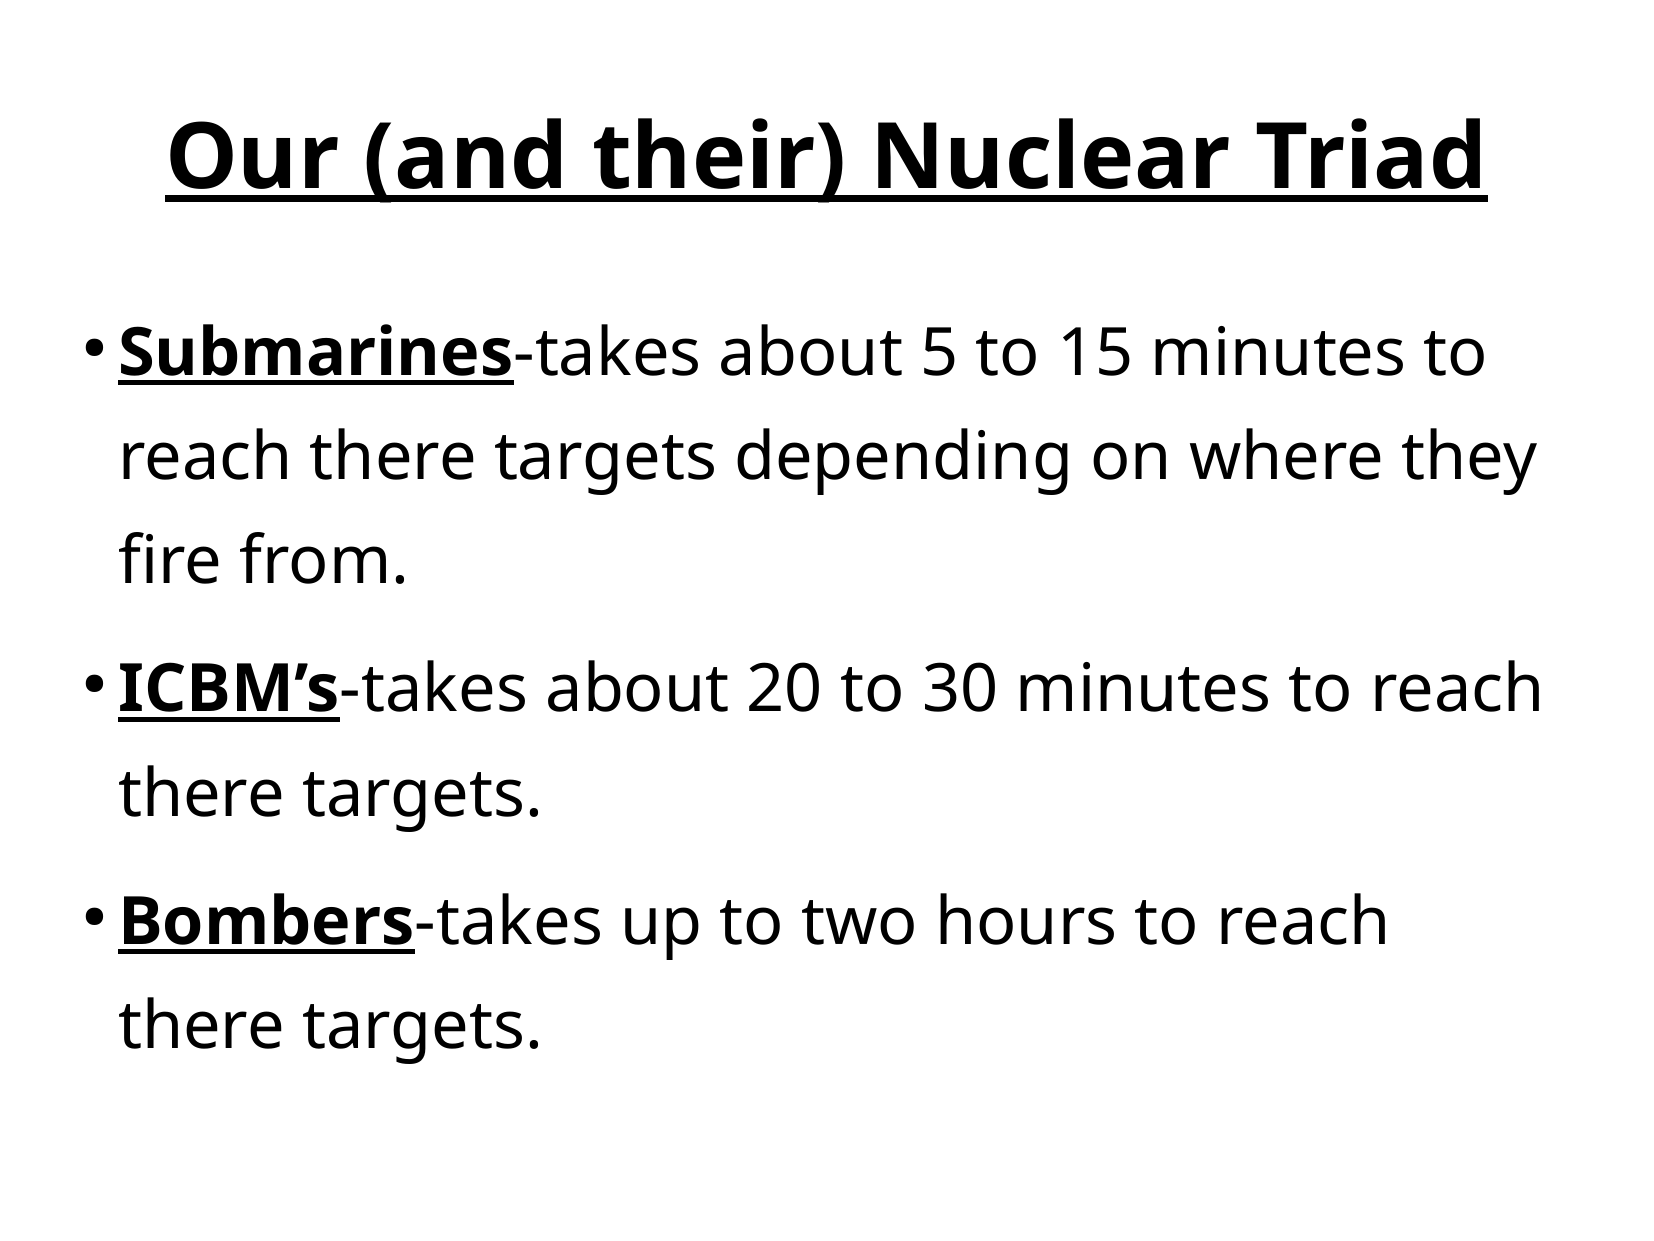

# Our (and their) Nuclear Triad
Submarines-takes about 5 to 15 minutes to reach there targets depending on where they fire from.
ICBM’s-takes about 20 to 30 minutes to reach there targets.
Bombers-takes up to two hours to reach there targets.